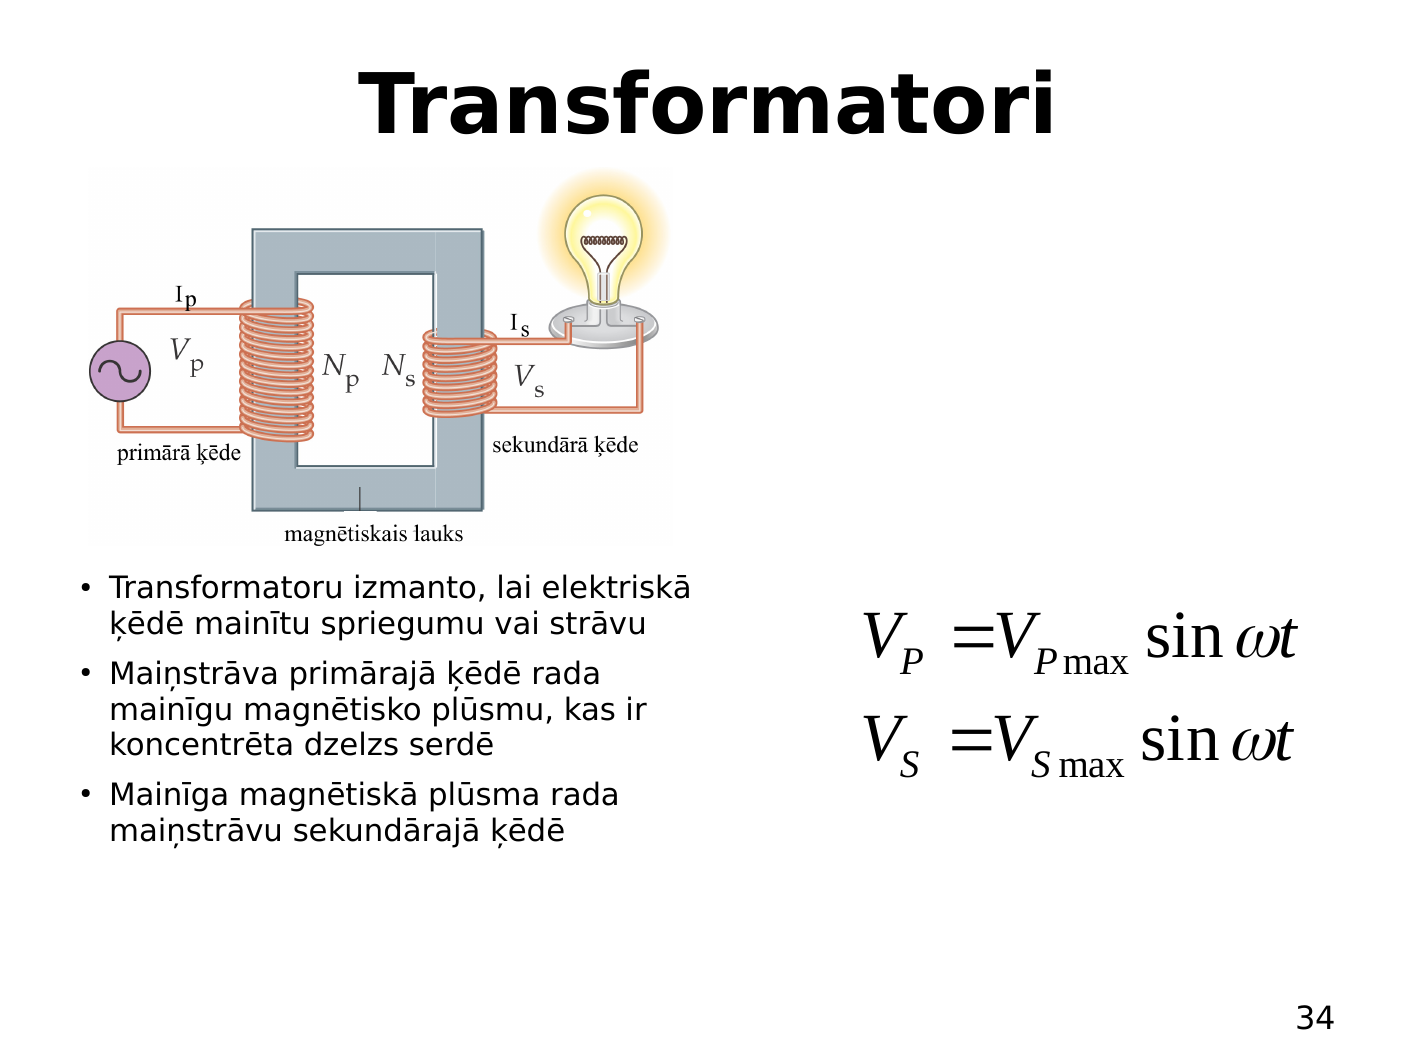

Transformatori
#
Transformatoru izmanto, lai elektriskā ķēdē mainītu spriegumu vai strāvu
Maiņstrāva primārajā ķēdē rada mainīgu magnētisko plūsmu, kas ir koncentrēta dzelzs serdē
Mainīga magnētiskā plūsma rada maiņstrāvu sekundārajā ķēdē